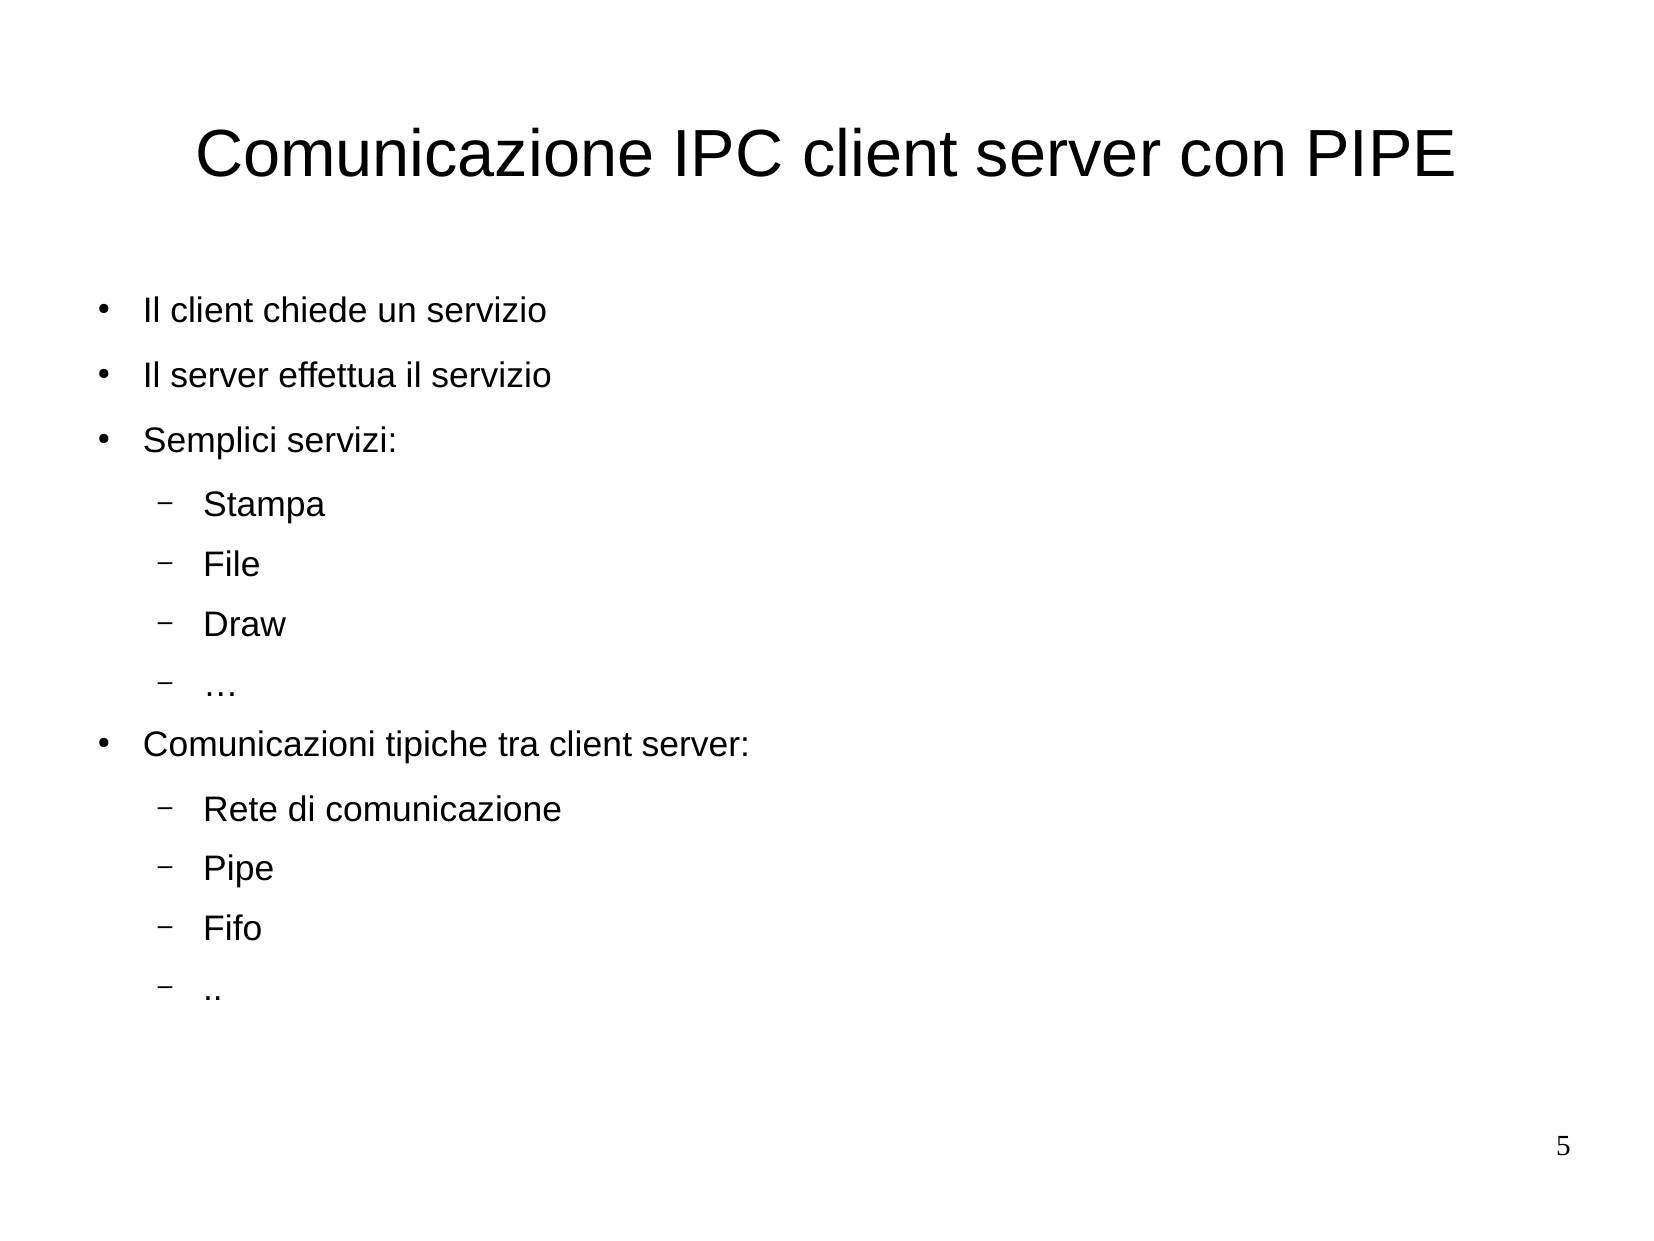

# Comunicazione IPC client server con PIPE
Il client chiede un servizio
Il server effettua il servizio
Semplici servizi:
Stampa
File
Draw
…
Comunicazioni tipiche tra client server:
Rete di comunicazione
Pipe
Fifo
..
5